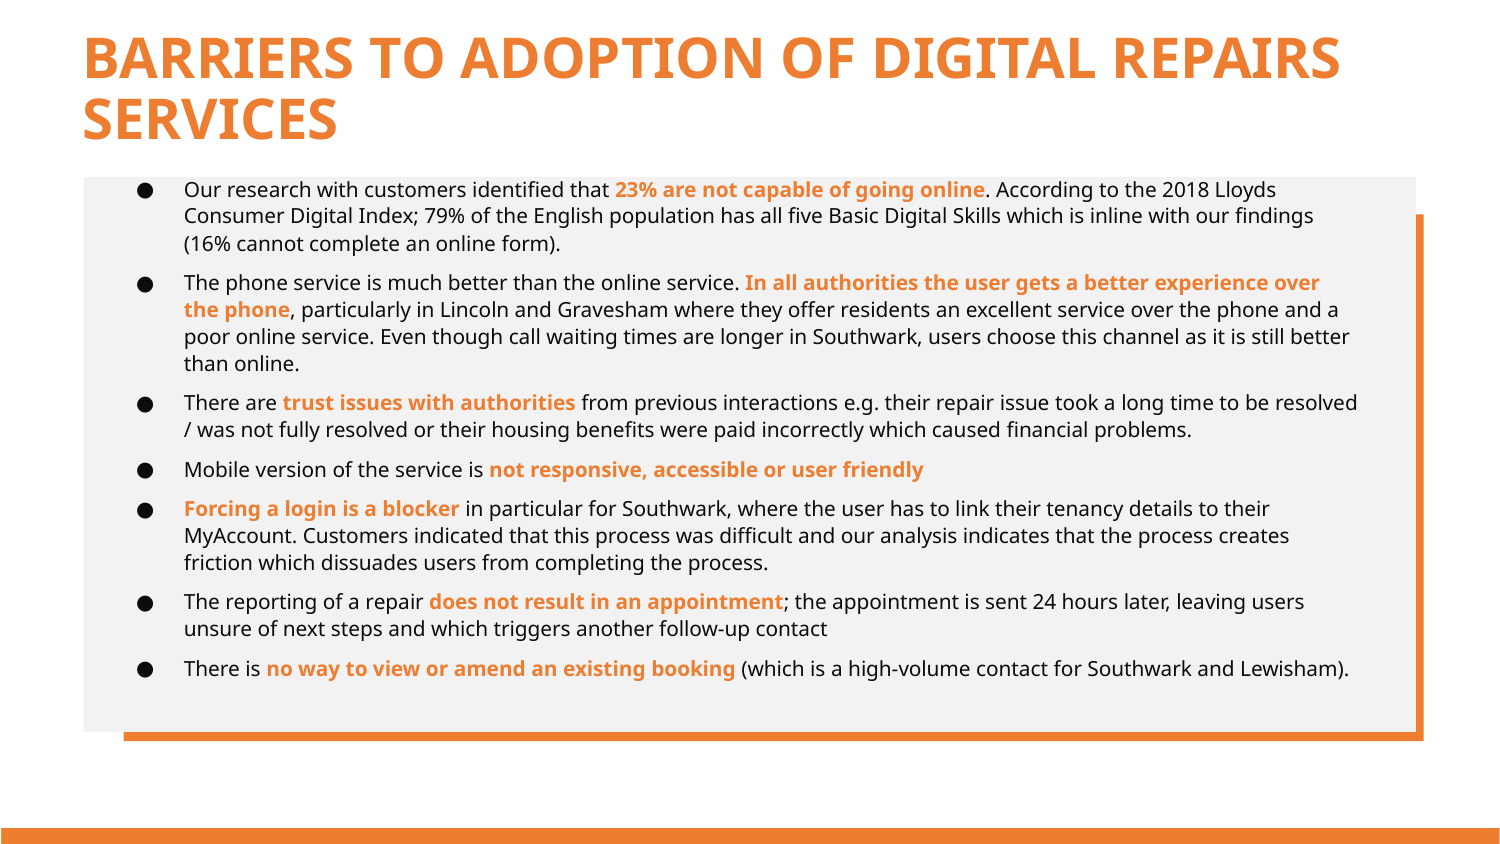

BARRIERS TO ADOPTION OF DIGITAL REPAIRS SERVICES
Our research with customers identified that 23% are not capable of going online. According to the 2018 Lloyds Consumer Digital Index; 79% of the English population has all five Basic Digital Skills which is inline with our findings (16% cannot complete an online form).
The phone service is much better than the online service. In all authorities the user gets a better experience over the phone, particularly in Lincoln and Gravesham where they offer residents an excellent service over the phone and a poor online service. Even though call waiting times are longer in Southwark, users choose this channel as it is still better than online.
There are trust issues with authorities from previous interactions e.g. their repair issue took a long time to be resolved / was not fully resolved or their housing benefits were paid incorrectly which caused financial problems.
Mobile version of the service is not responsive, accessible or user friendly
Forcing a login is a blocker in particular for Southwark, where the user has to link their tenancy details to their MyAccount. Customers indicated that this process was difficult and our analysis indicates that the process creates friction which dissuades users from completing the process.
The reporting of a repair does not result in an appointment; the appointment is sent 24 hours later, leaving users unsure of next steps and which triggers another follow-up contact
There is no way to view or amend an existing booking (which is a high-volume contact for Southwark and Lewisham).